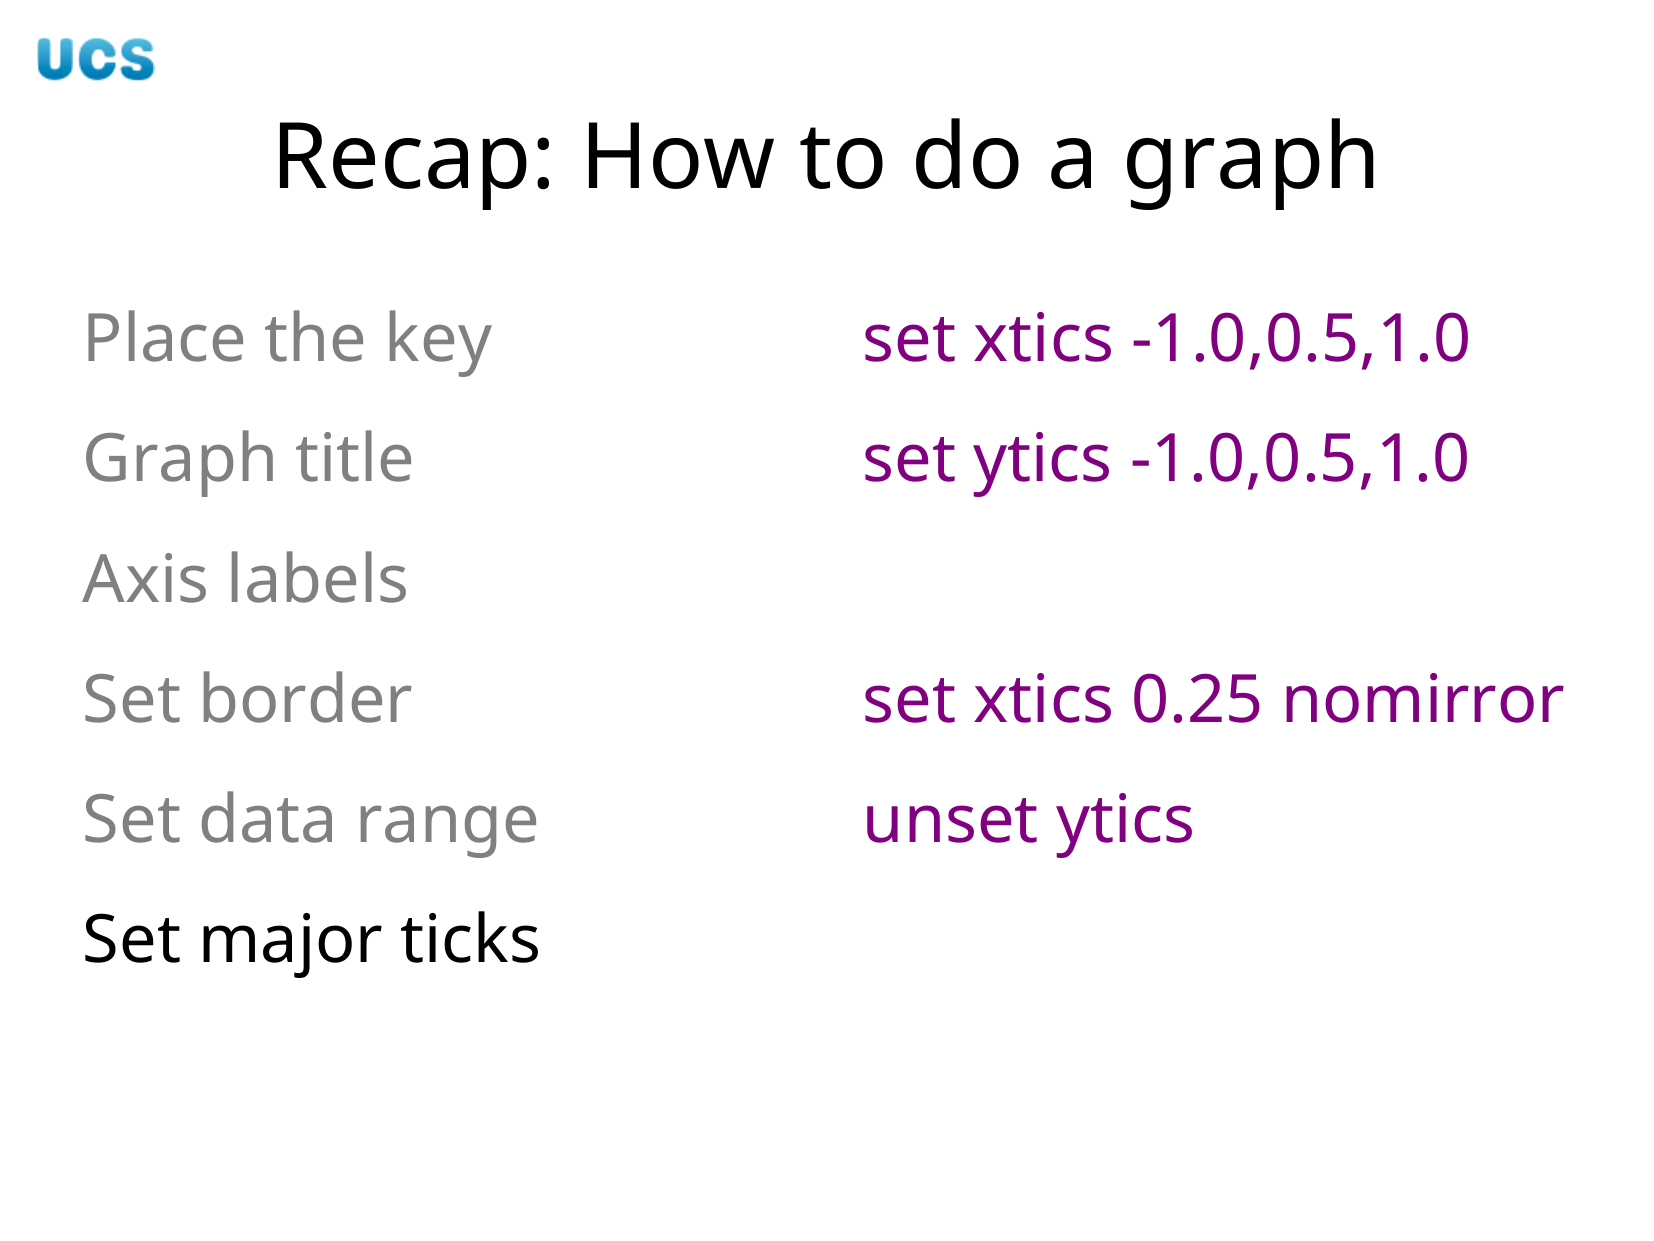

# Recap: How to do a graph
Place the key
Graph title
Axis labels
Set border
Set data range
Set major ticks
set xtics -1.0,0.5,1.0
set ytics -1.0,0.5,1.0
set xtics 0.25 nomirror
unset ytics